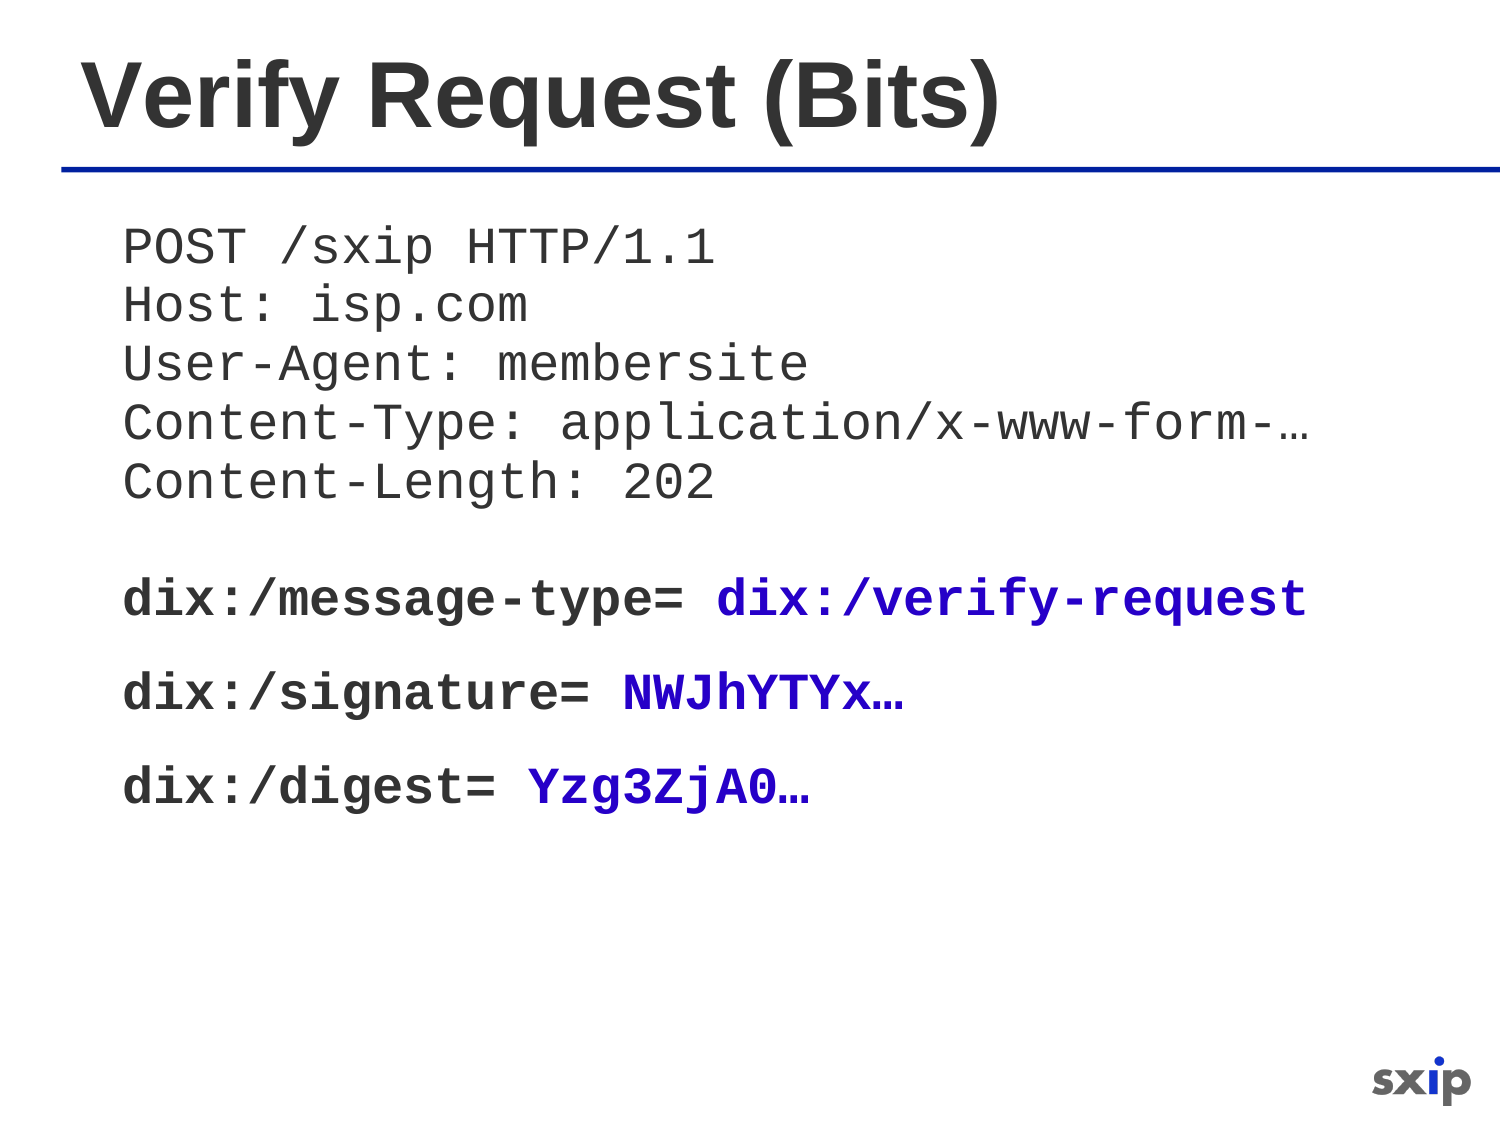

# Verify Request (Bits)
POST /sxip HTTP/1.1
Host: isp.com
User-Agent: membersite
Content-Type: application/x-www-form-…
Content-Length: 202
dix:/message-type= dix:/verify-request
dix:/signature= NWJhYTYx…
dix:/digest= Yzg3ZjA0…